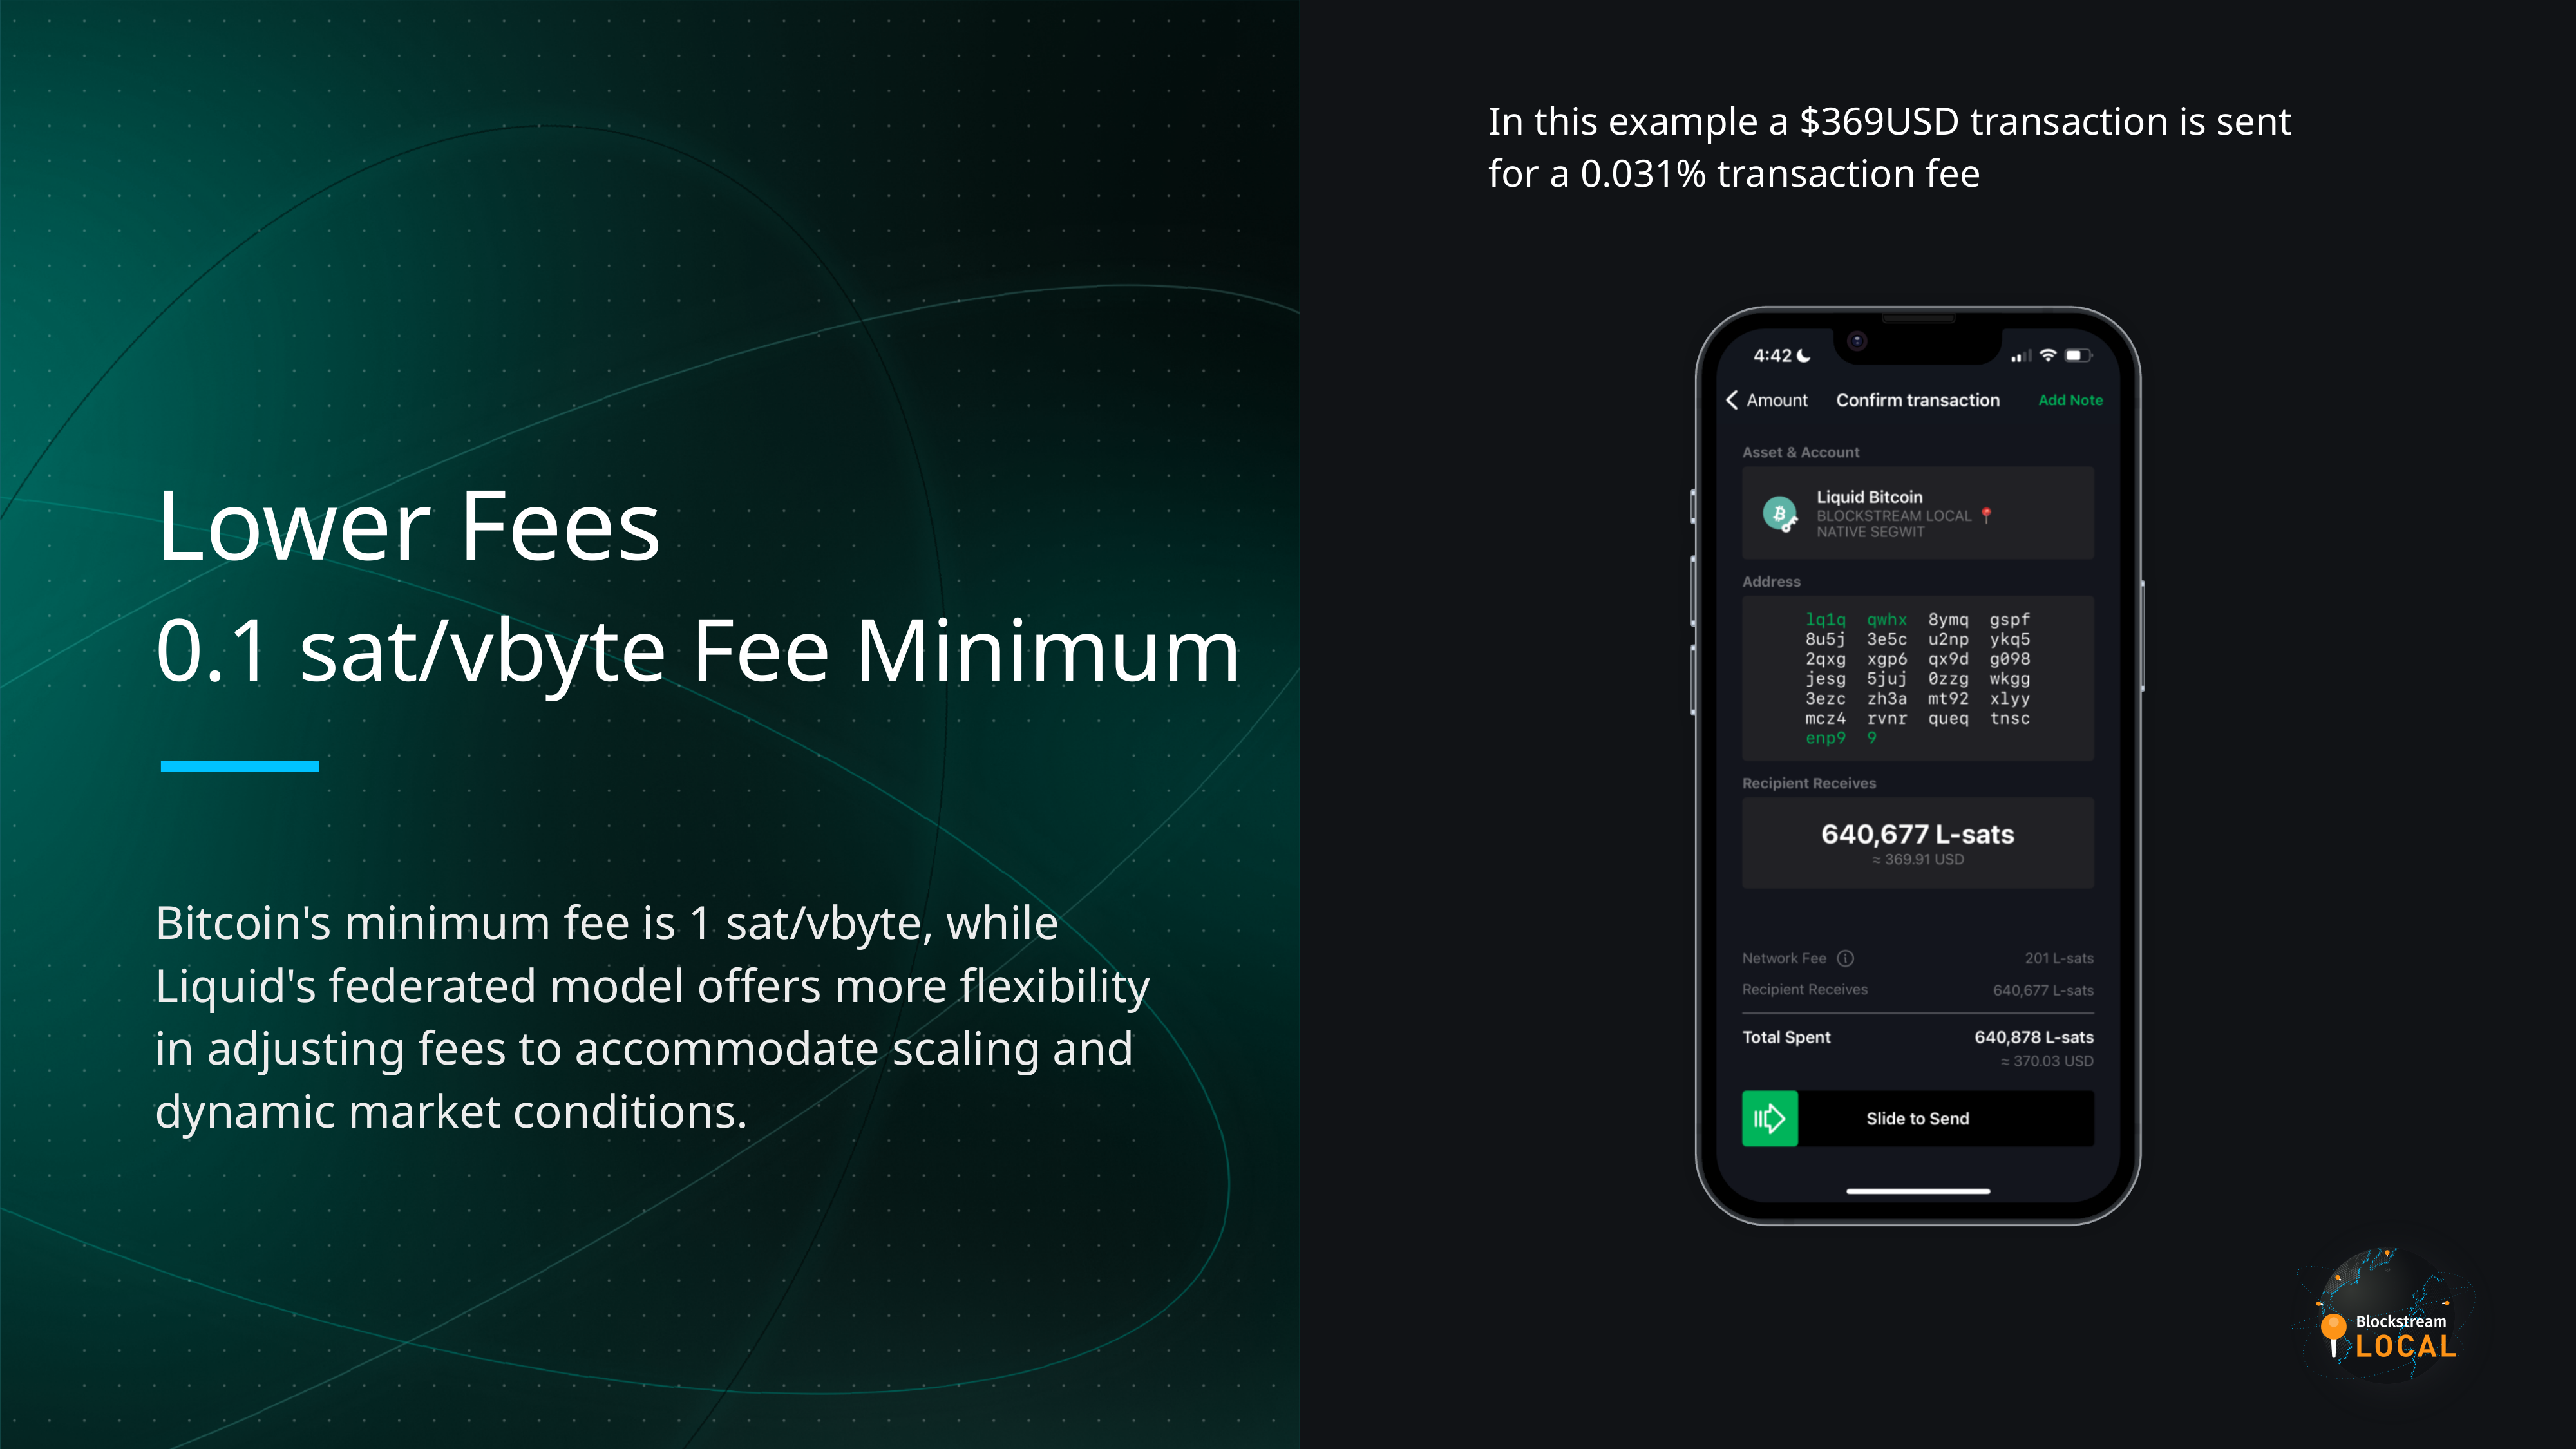

In this example a $369USD transaction is sent for a 0.031% transaction fee
Lower Fees
0.1 sat/vbyte Fee Minimum
Bitcoin's minimum fee is 1 sat/vbyte, while Liquid's federated model offers more flexibility in adjusting fees to accommodate scaling and dynamic market conditions.